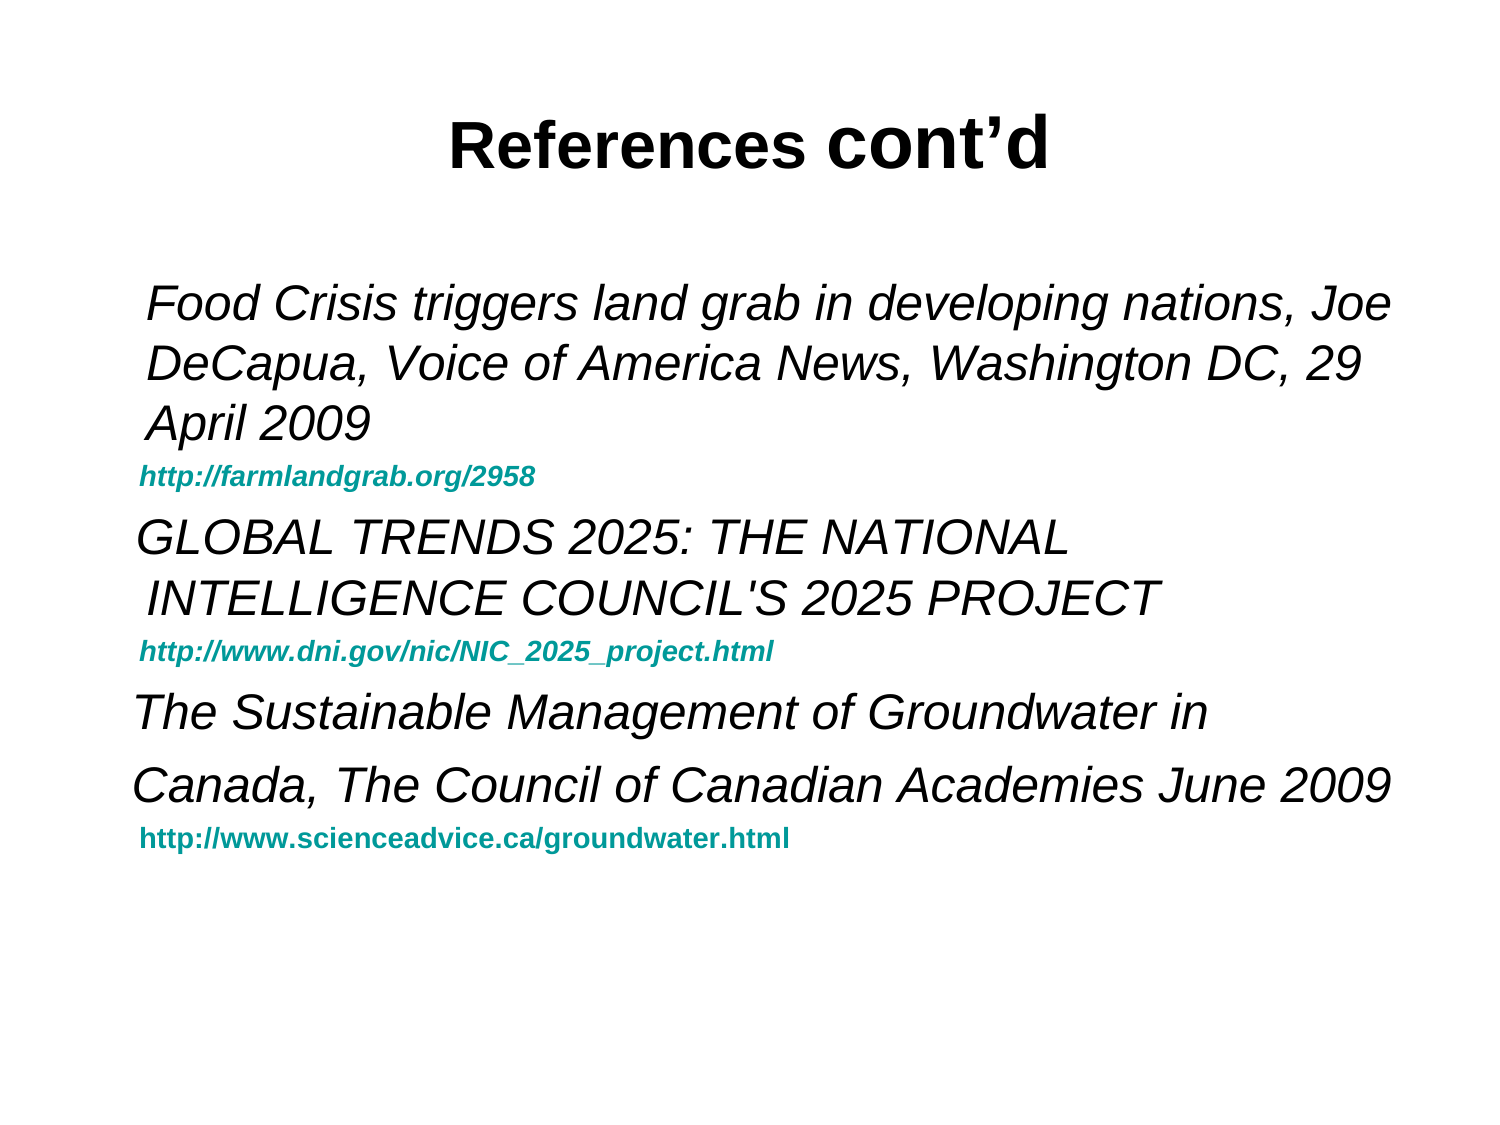

# References cont’d
 Food Crisis triggers land grab in developing nations, Joe DeCapua, Voice of America News, Washington DC, 29 April 2009
 http://farmlandgrab.org/2958
 GLOBAL TRENDS 2025: THE NATIONAL INTELLIGENCE COUNCIL'S 2025 PROJECT
 http://www.dni.gov/nic/NIC_2025_project.html
 The Sustainable Management of Groundwater in
 Canada, The Council of Canadian Academies June 2009
 http://www.scienceadvice.ca/groundwater.html